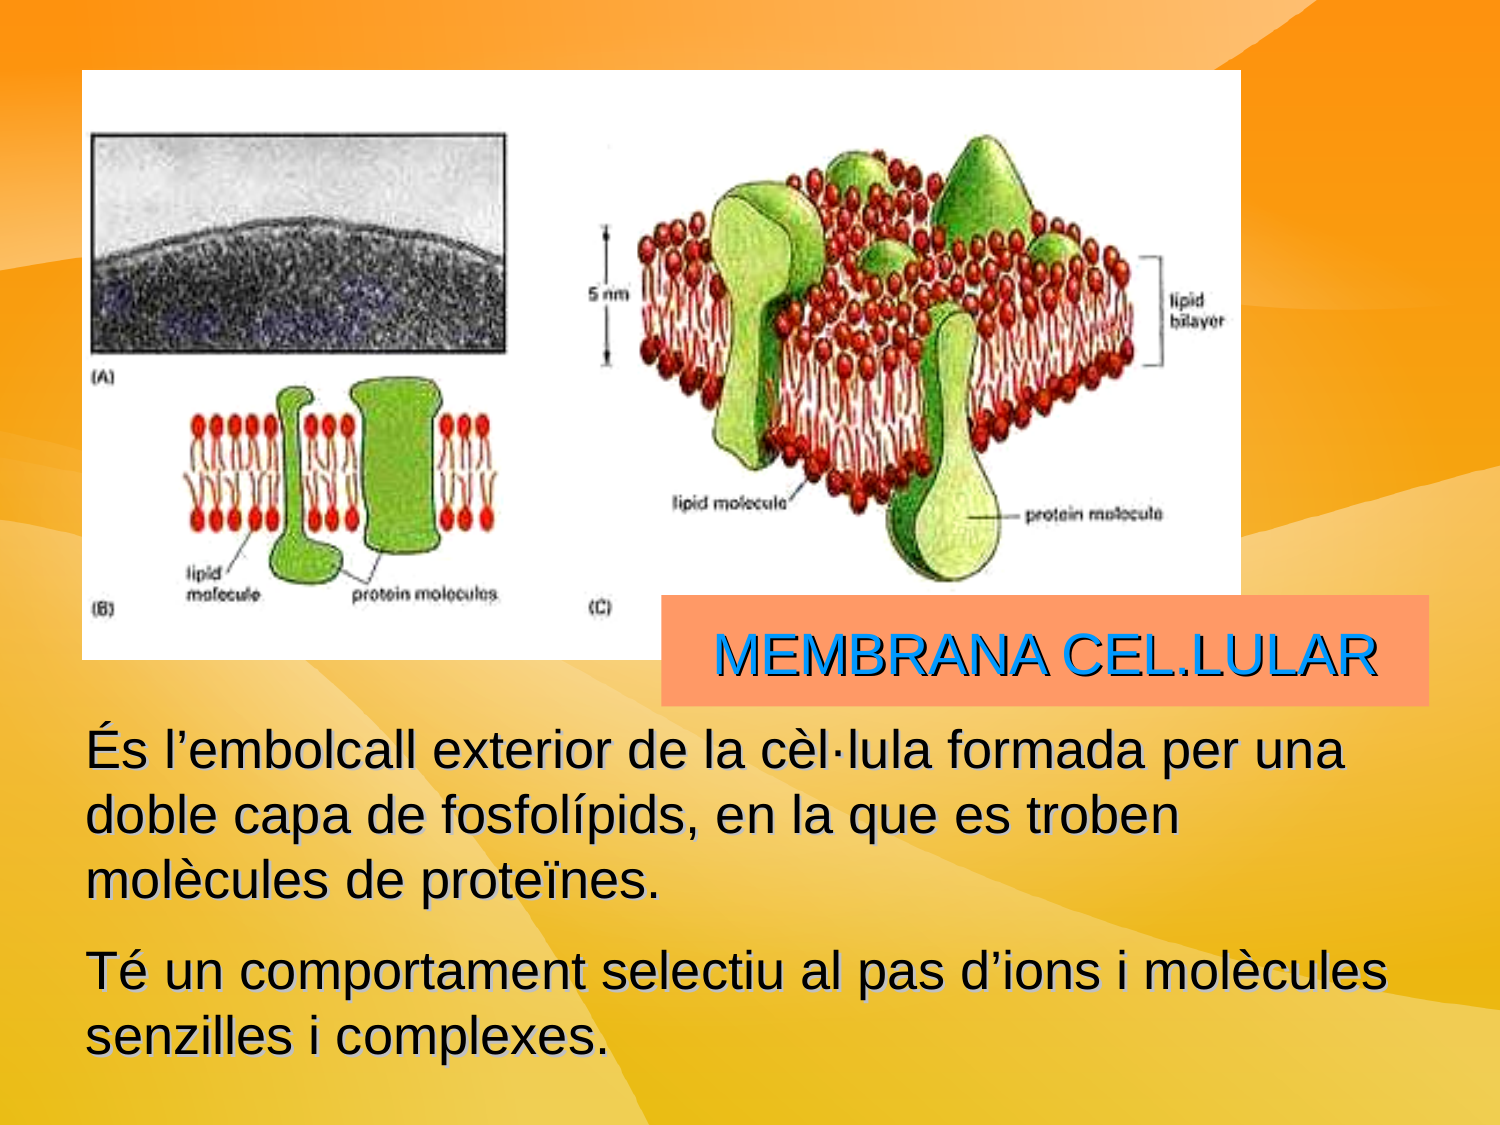

# MEMBRANA CEL.LULAR
És l’embolcall exterior de la cèl·lula formada per una doble capa de fosfolípids, en la que es troben molècules de proteïnes.
Té un comportament selectiu al pas d’ions i molècules senzilles i complexes.